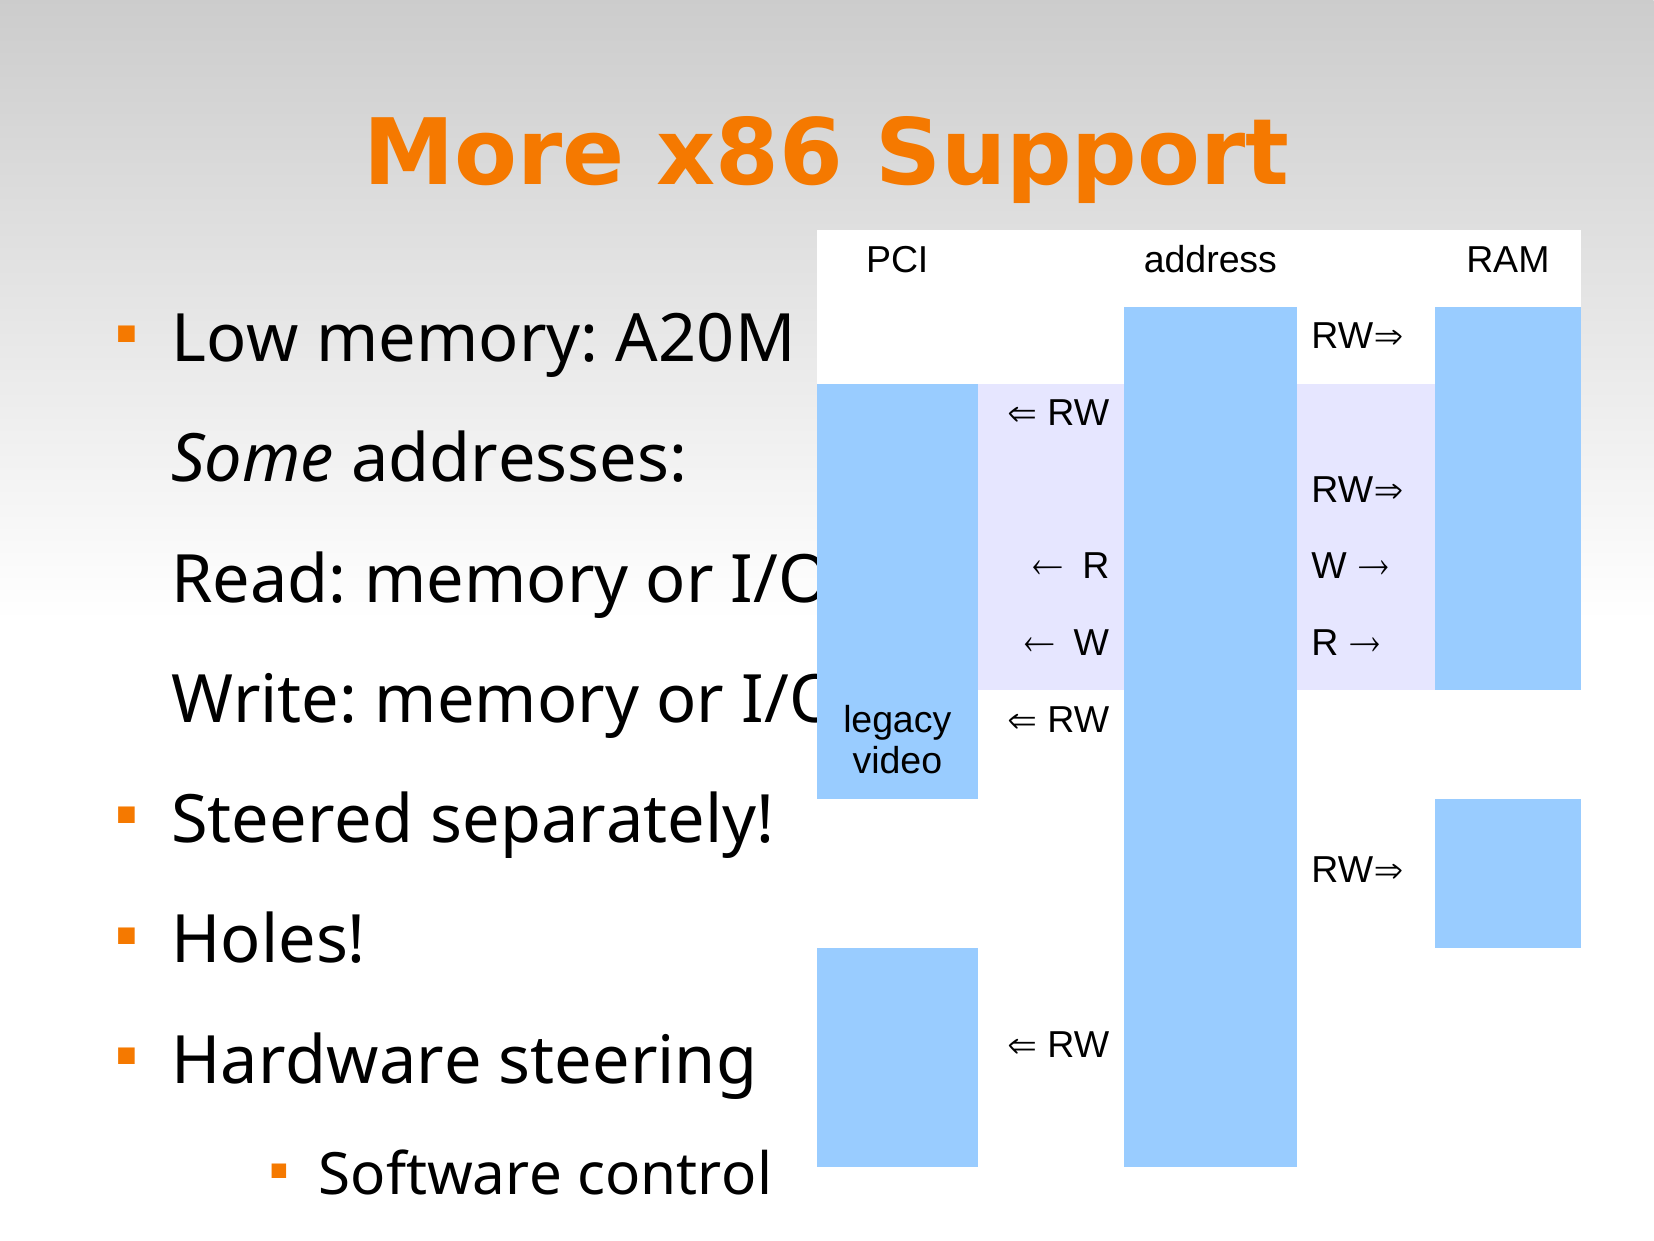

# More x86 Support
| PCI | | address | | RAM |
| --- | --- | --- | --- | --- |
| | | | RW | |
| |  RW | | | |
| | | | RW | |
| |  R | | W  | |
| |  W | | R  | |
| legacy video |  RW | | | |
| | | | RW | |
| |  RW | | | |
Low memory: A20M
Some addresses:
Read: memory or I/O
Write: memory or I/O
Steered separately!
Holes!
Hardware steering
Software control